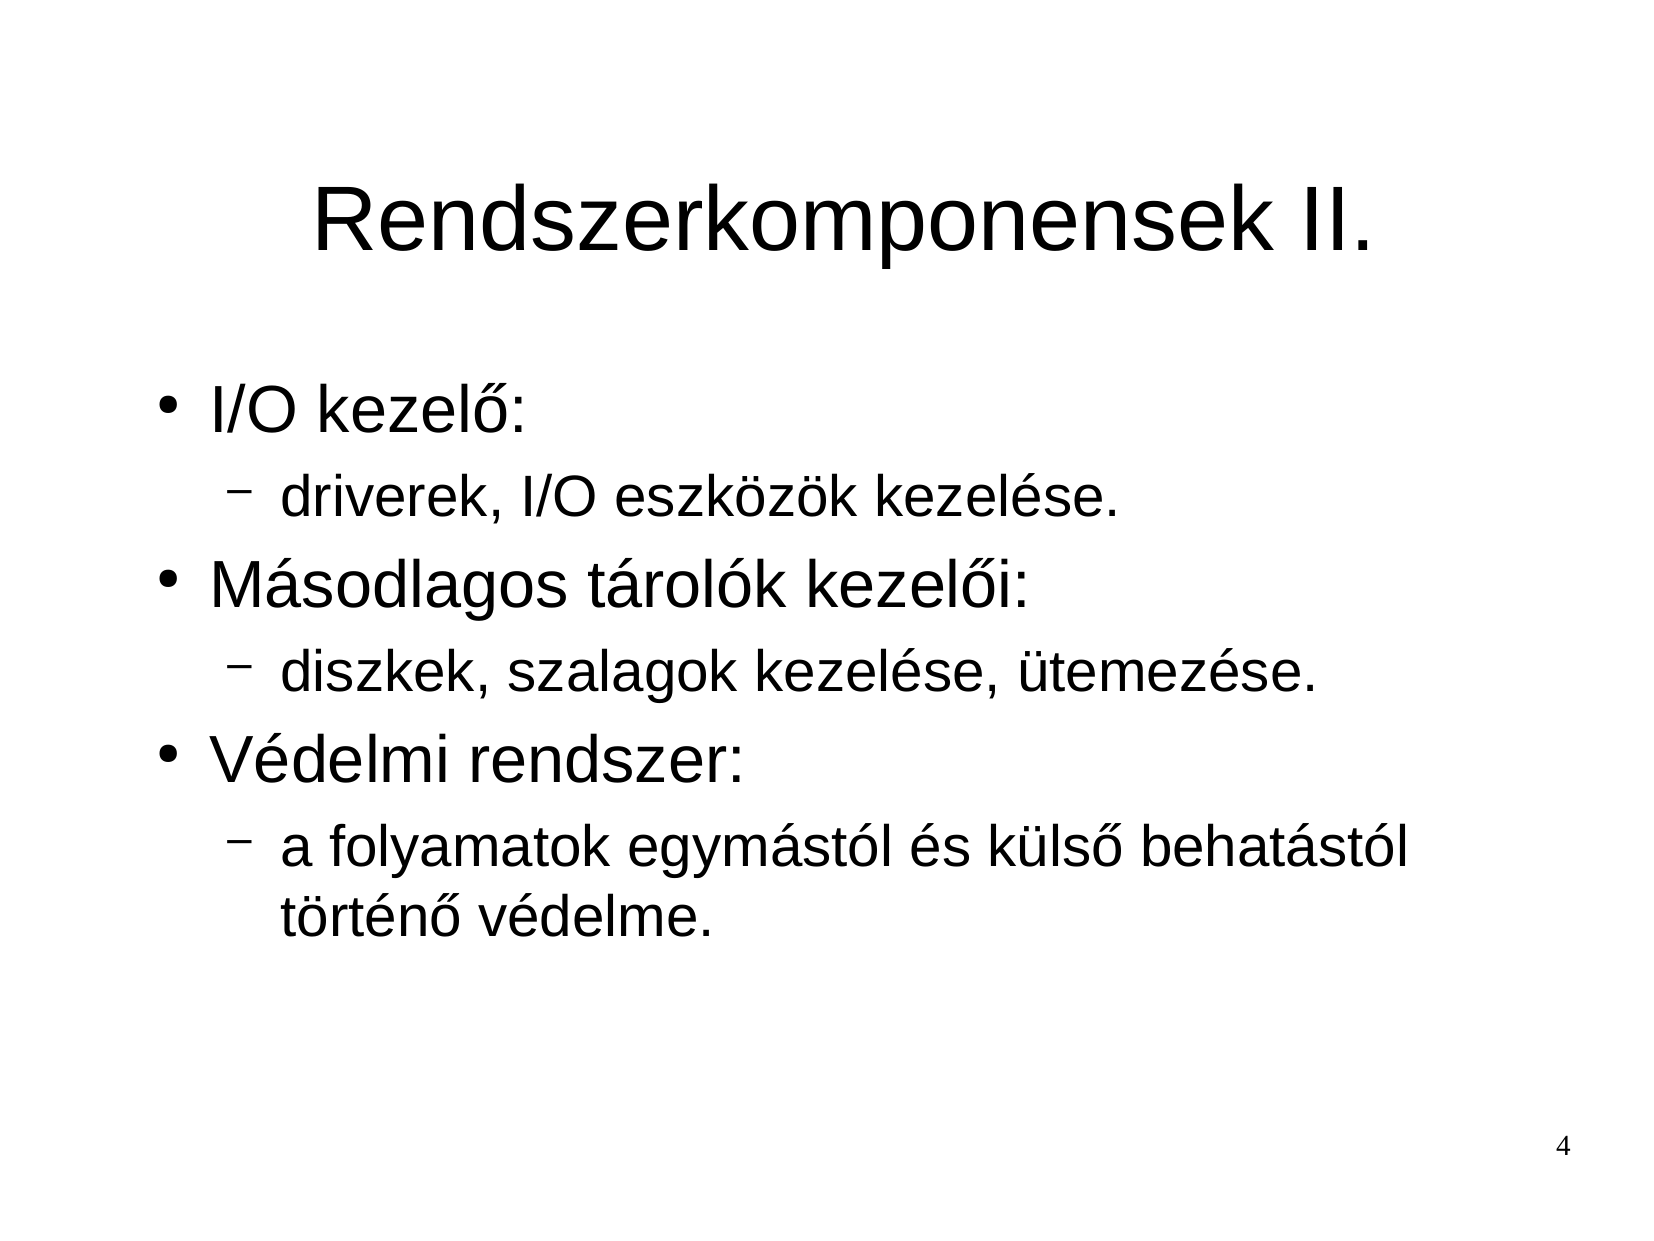

# Rendszerkomponensek II.
I/O kezelő:
driverek, I/O eszközök kezelése.
Másodlagos tárolók kezelői:
diszkek, szalagok kezelése, ütemezése.
Védelmi rendszer:
a folyamatok egymástól és külső behatástól történő védelme.
4